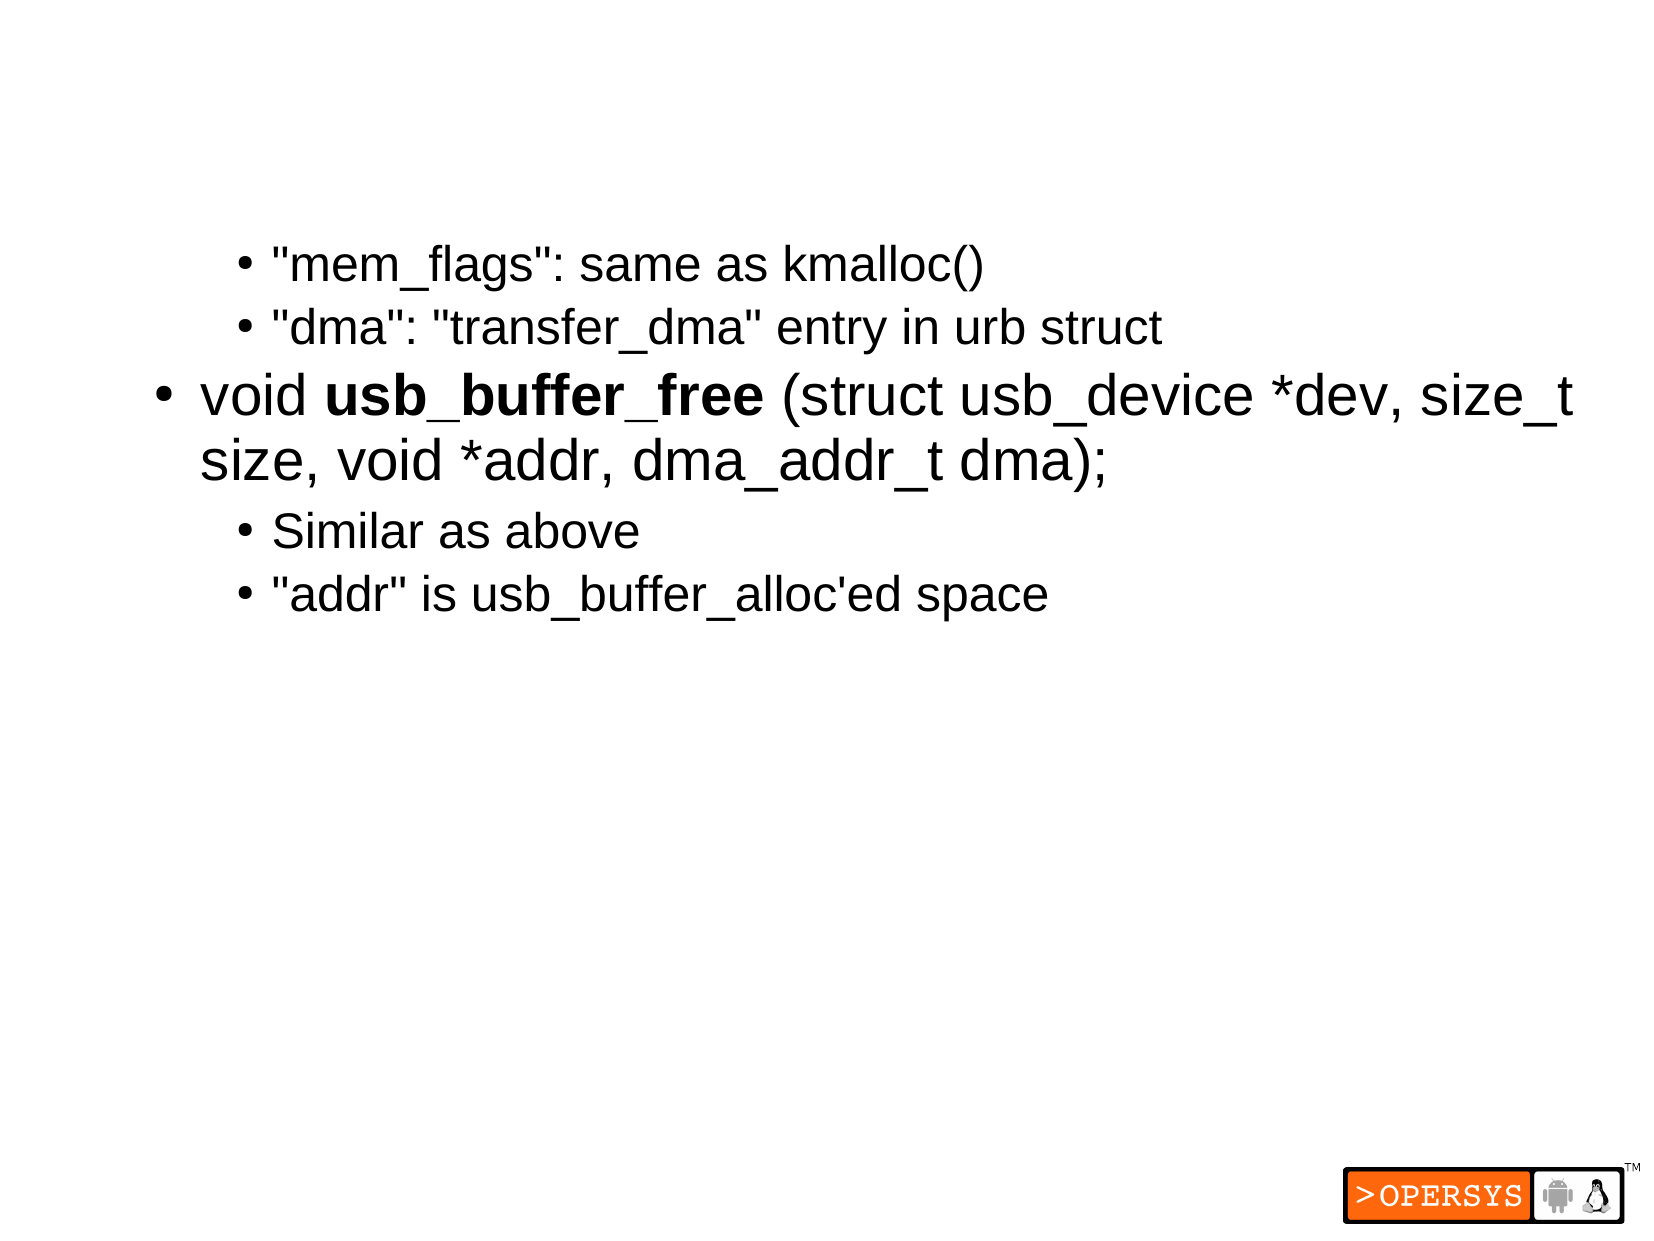

# "mem_flags": same as kmalloc()
"dma": "transfer_dma" entry in urb struct
void usb_buffer_free (struct usb_device *dev, size_t size, void *addr, dma_addr_t dma);
Similar as above
"addr" is usb_buffer_alloc'ed space